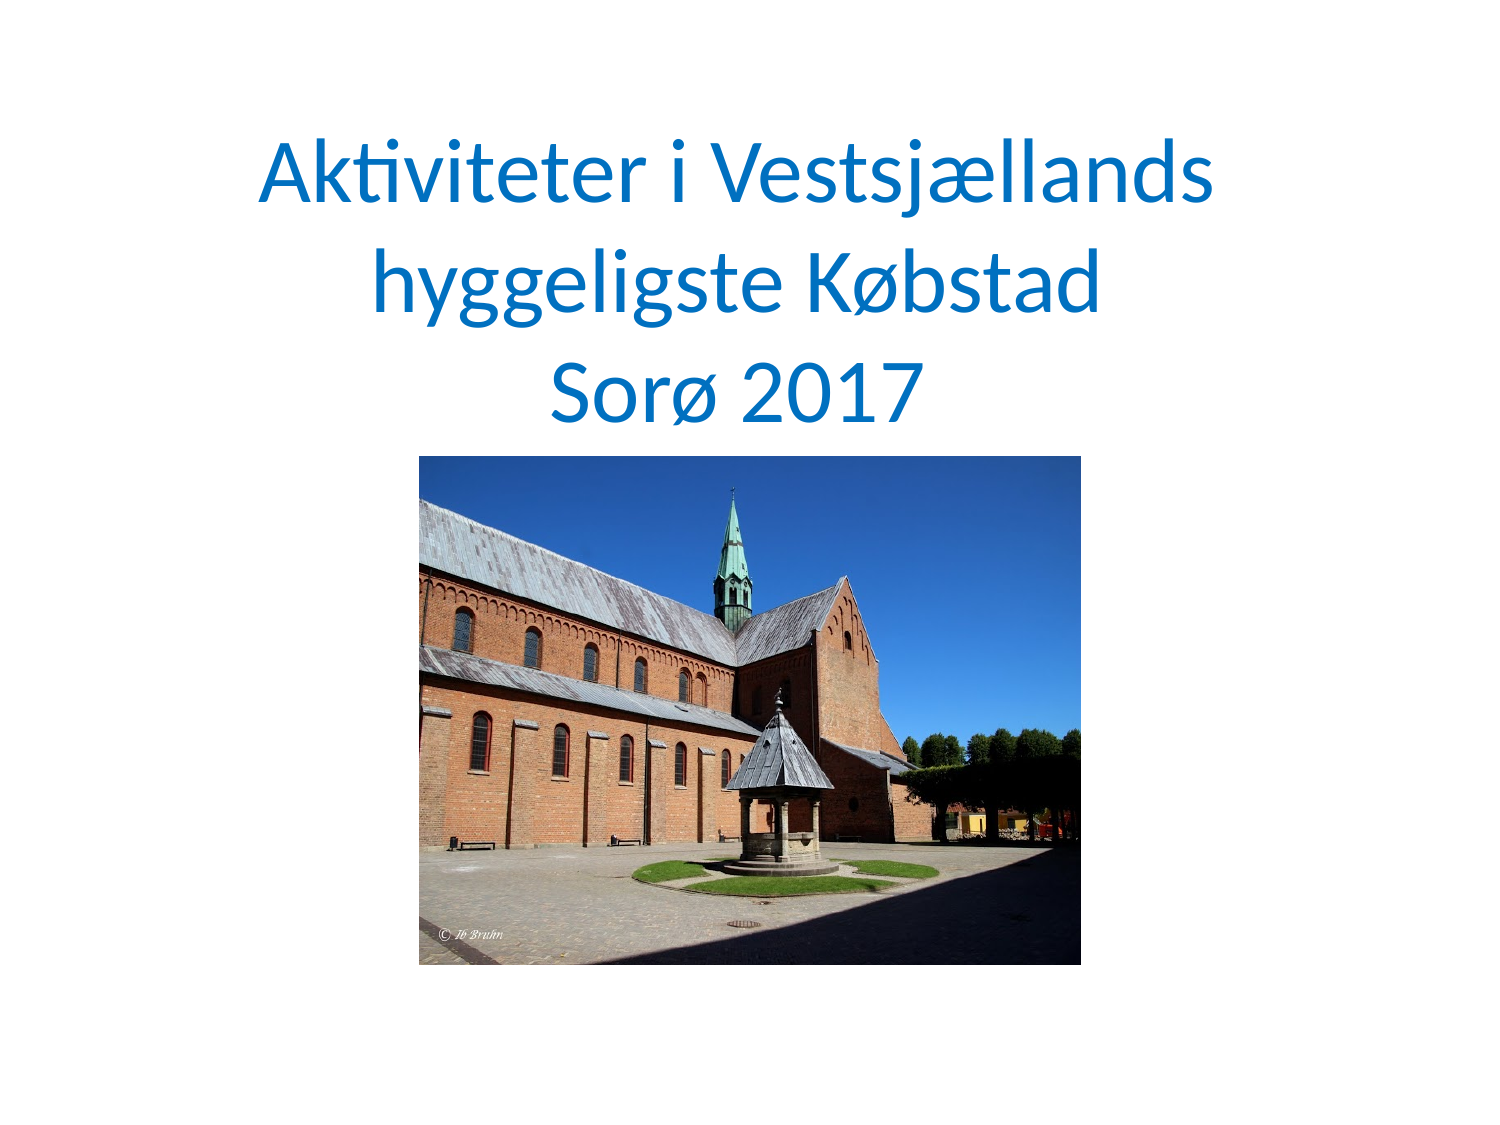

# Aktiviteter i Vestsjællands hyggeligste Købstad Sorø 2017